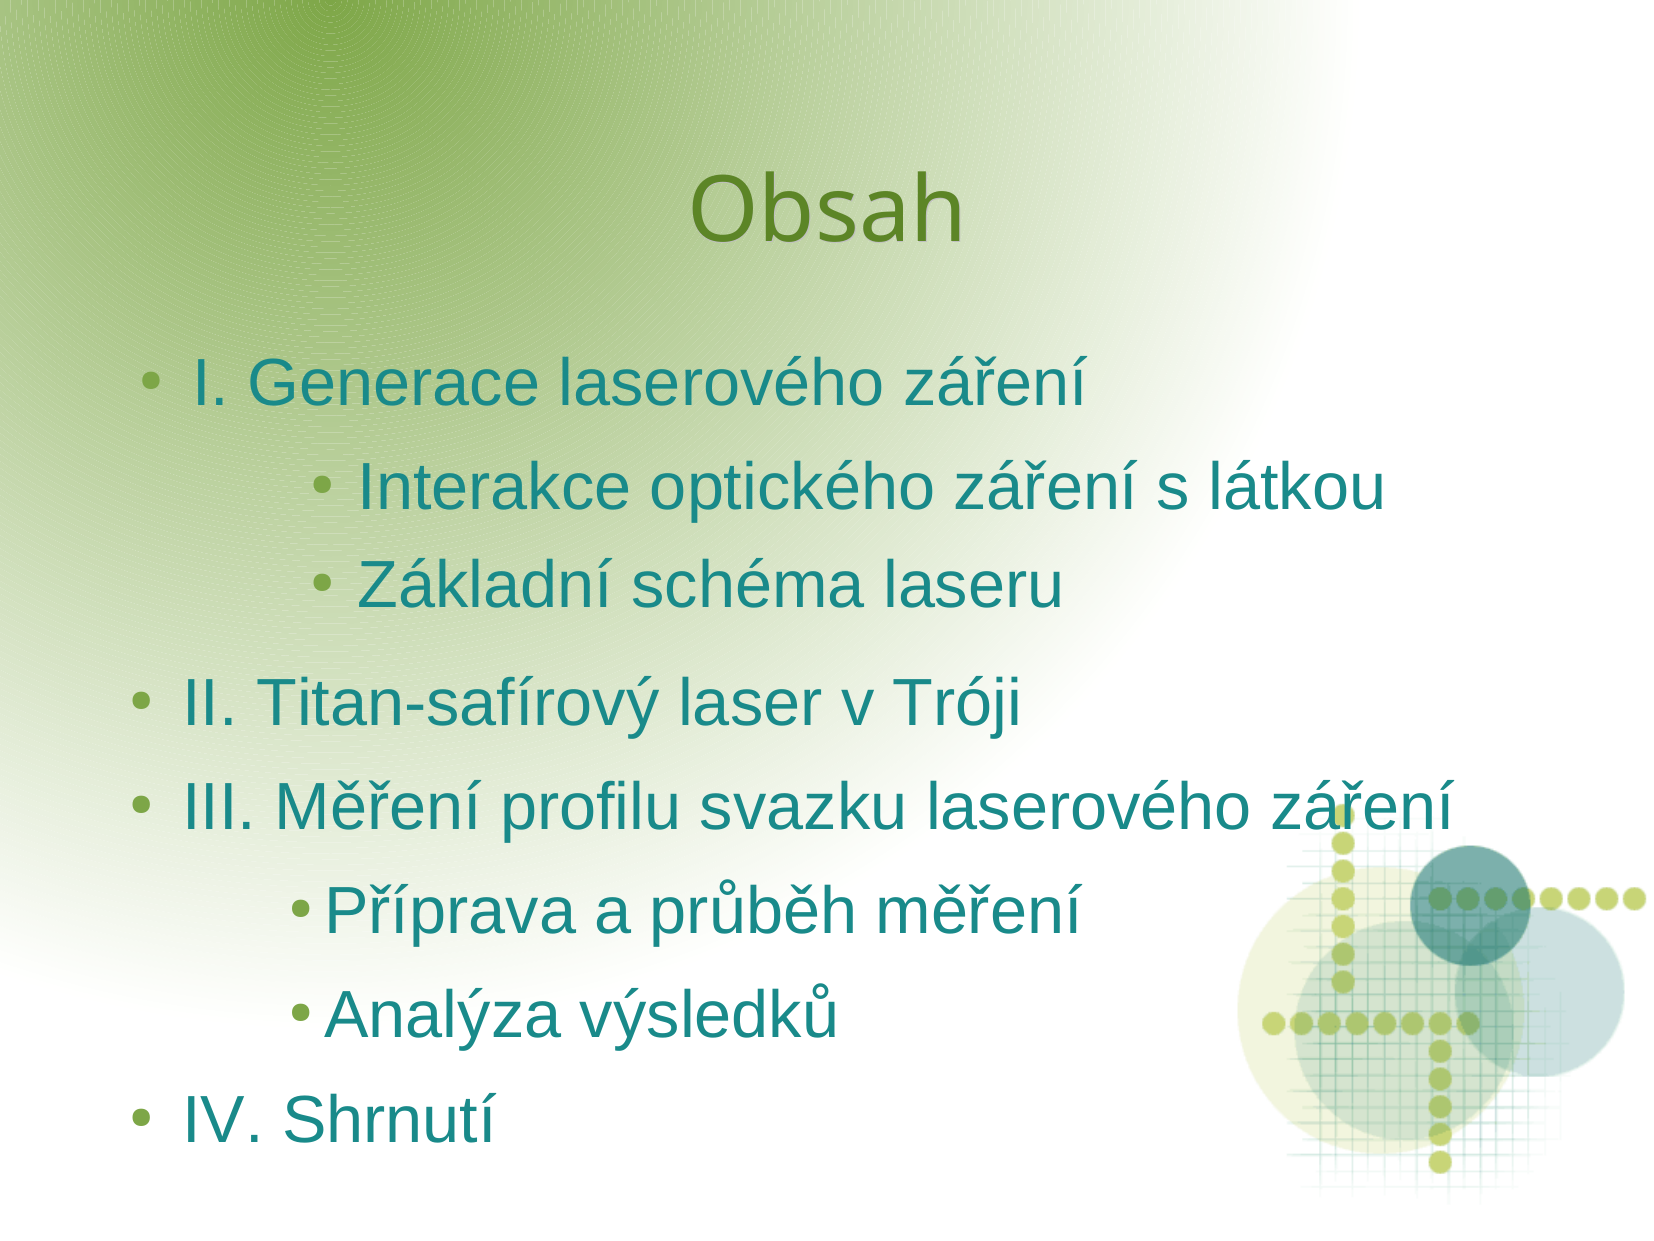

# Obsah
I. Generace laserového záření
Interakce optického záření s látkou
Základní schéma laseru
II. Titan-safírový laser v Tróji
III. Měření profilu svazku laserového záření
Příprava a průběh měření
Analýza výsledků
IV. Shrnutí